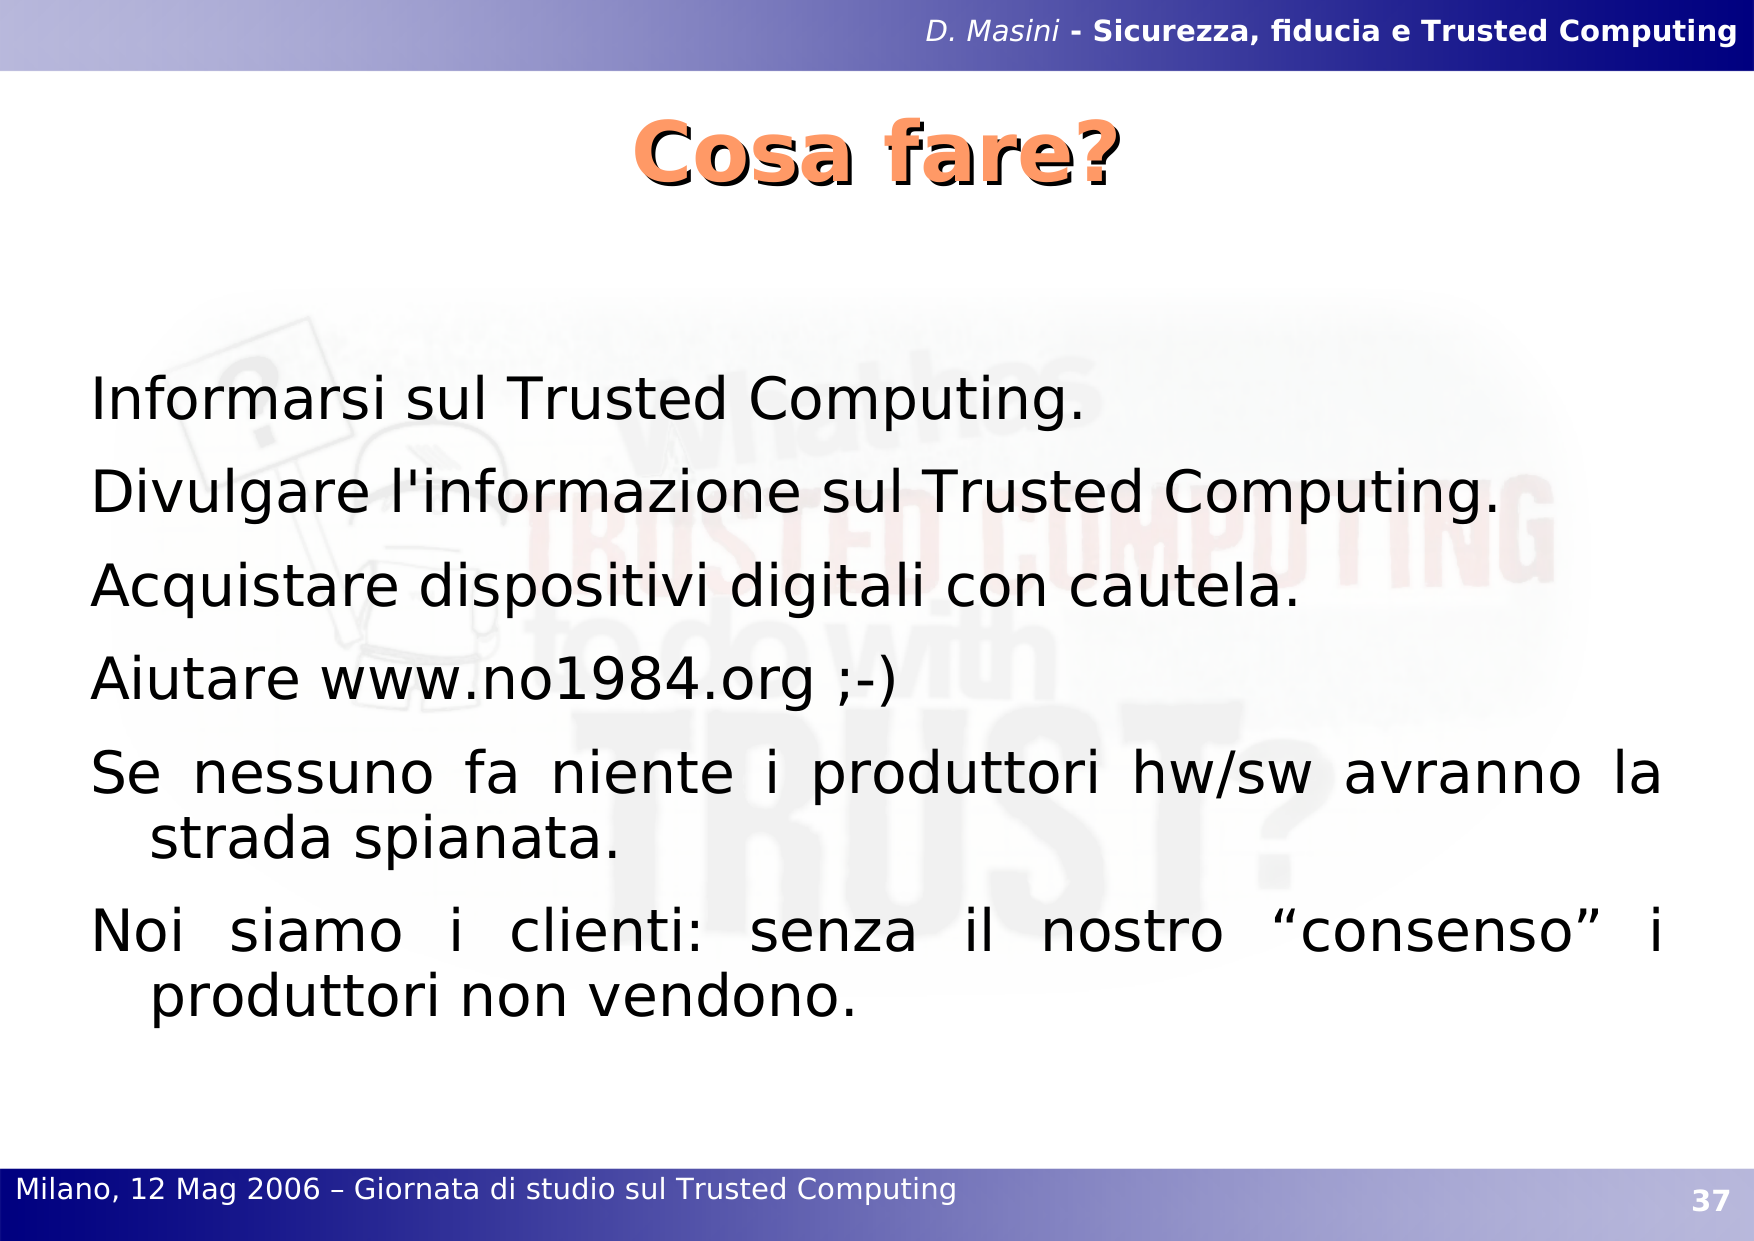

D. Masini - Sicurezza, fiducia e Trusted Computing
# Cosa fare?
Informarsi sul Trusted Computing.
Divulgare l'informazione sul Trusted Computing.
Acquistare dispositivi digitali con cautela.
Aiutare www.no1984.org ;-)
Se nessuno fa niente i produttori hw/sw avranno la strada spianata.
Noi siamo i clienti: senza il nostro “consenso” i produttori non vendono.
Milano, 12 Mag 2006 – Giornata di studio sul Trusted Computing